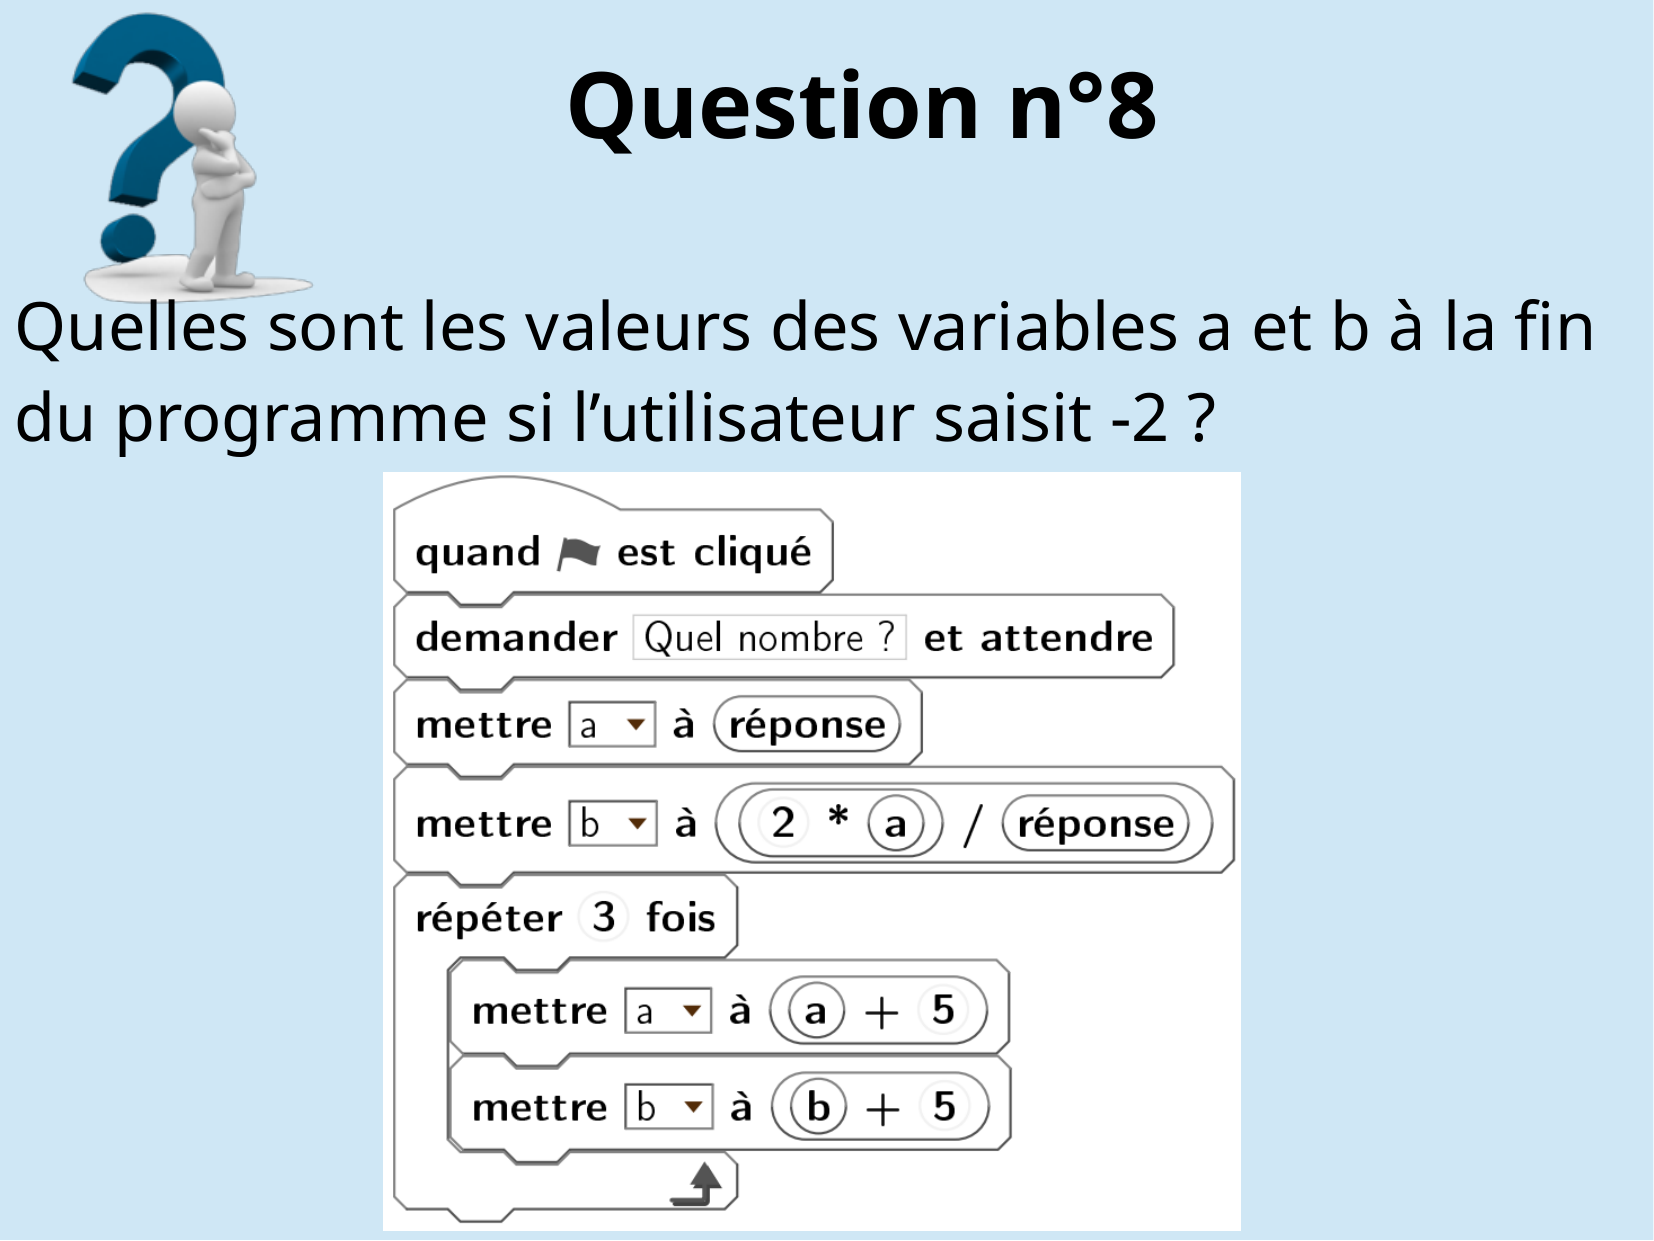

# Question n°8
Quelles sont les valeurs des variables a et b à la fin du programme si l’utilisateur saisit -2 ?